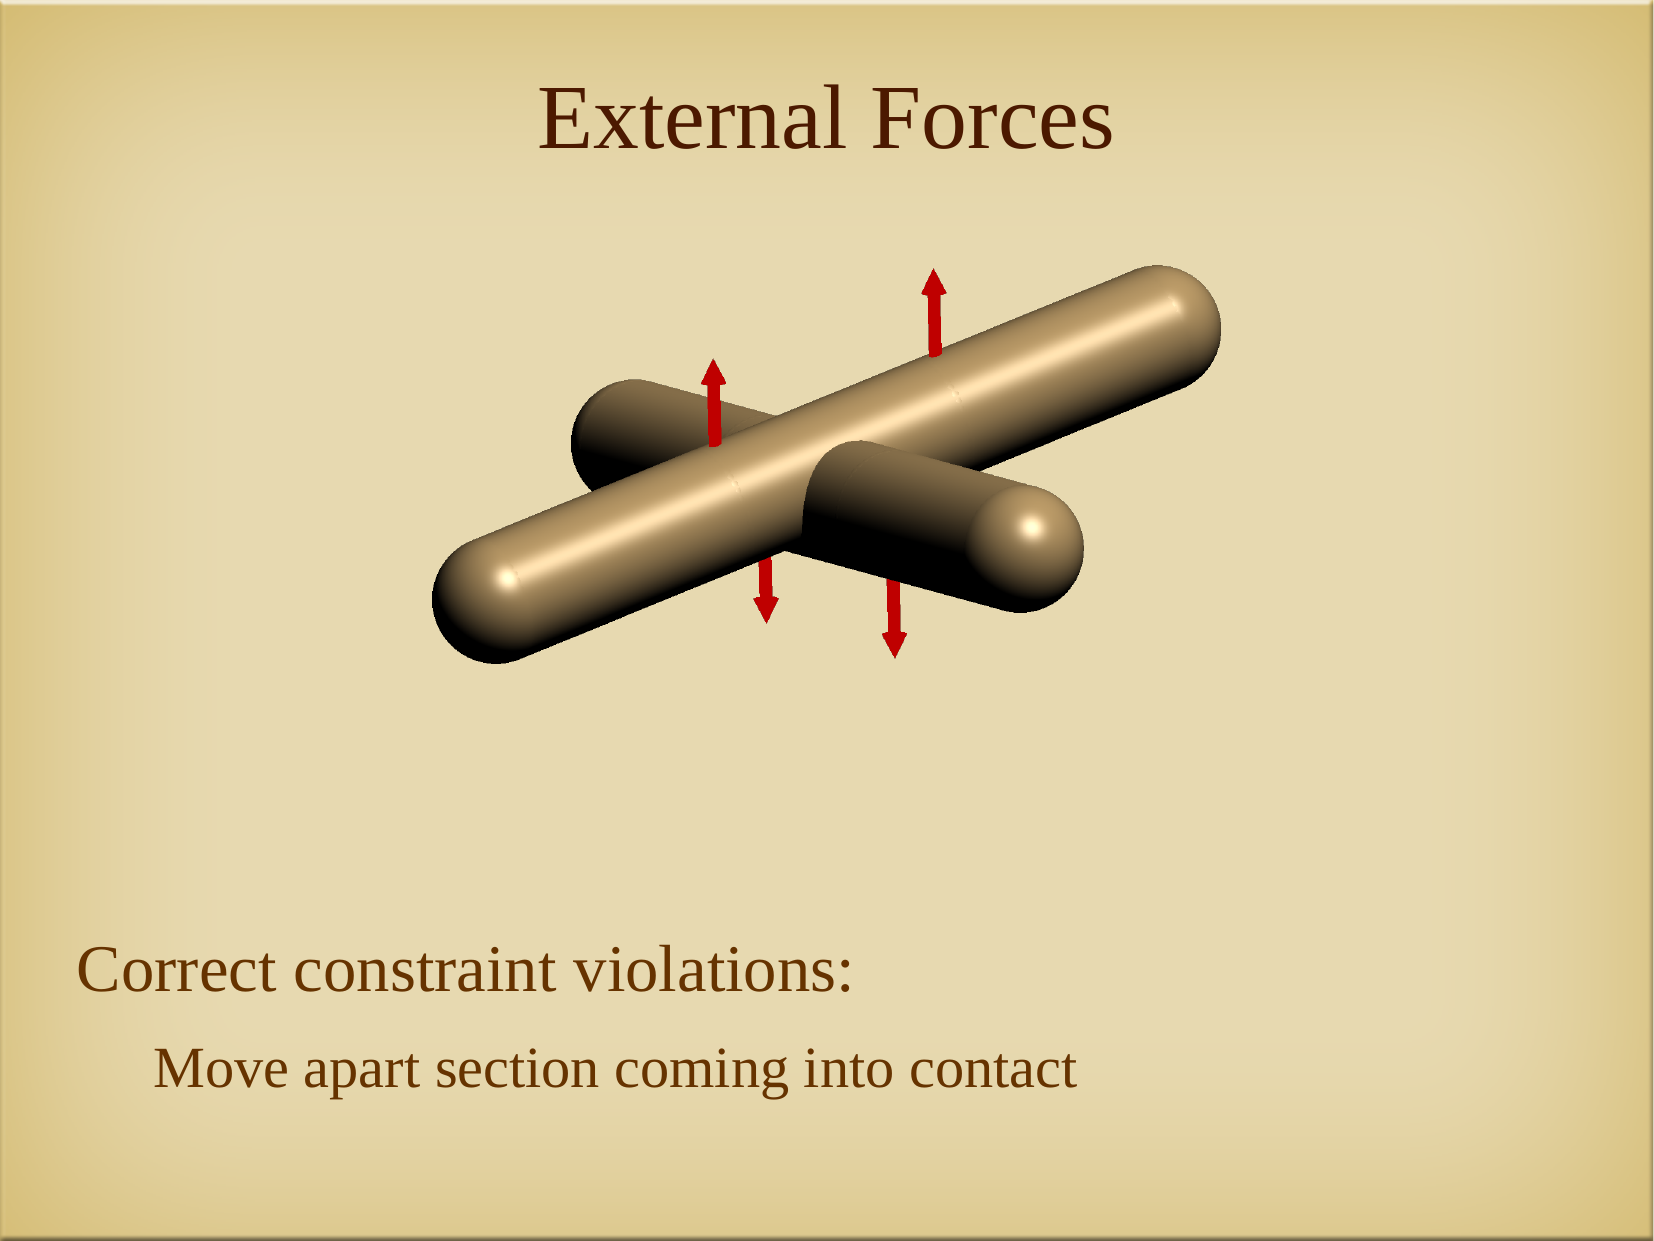

# External Forces
Correct constraint violations:
Move apart section coming into contact